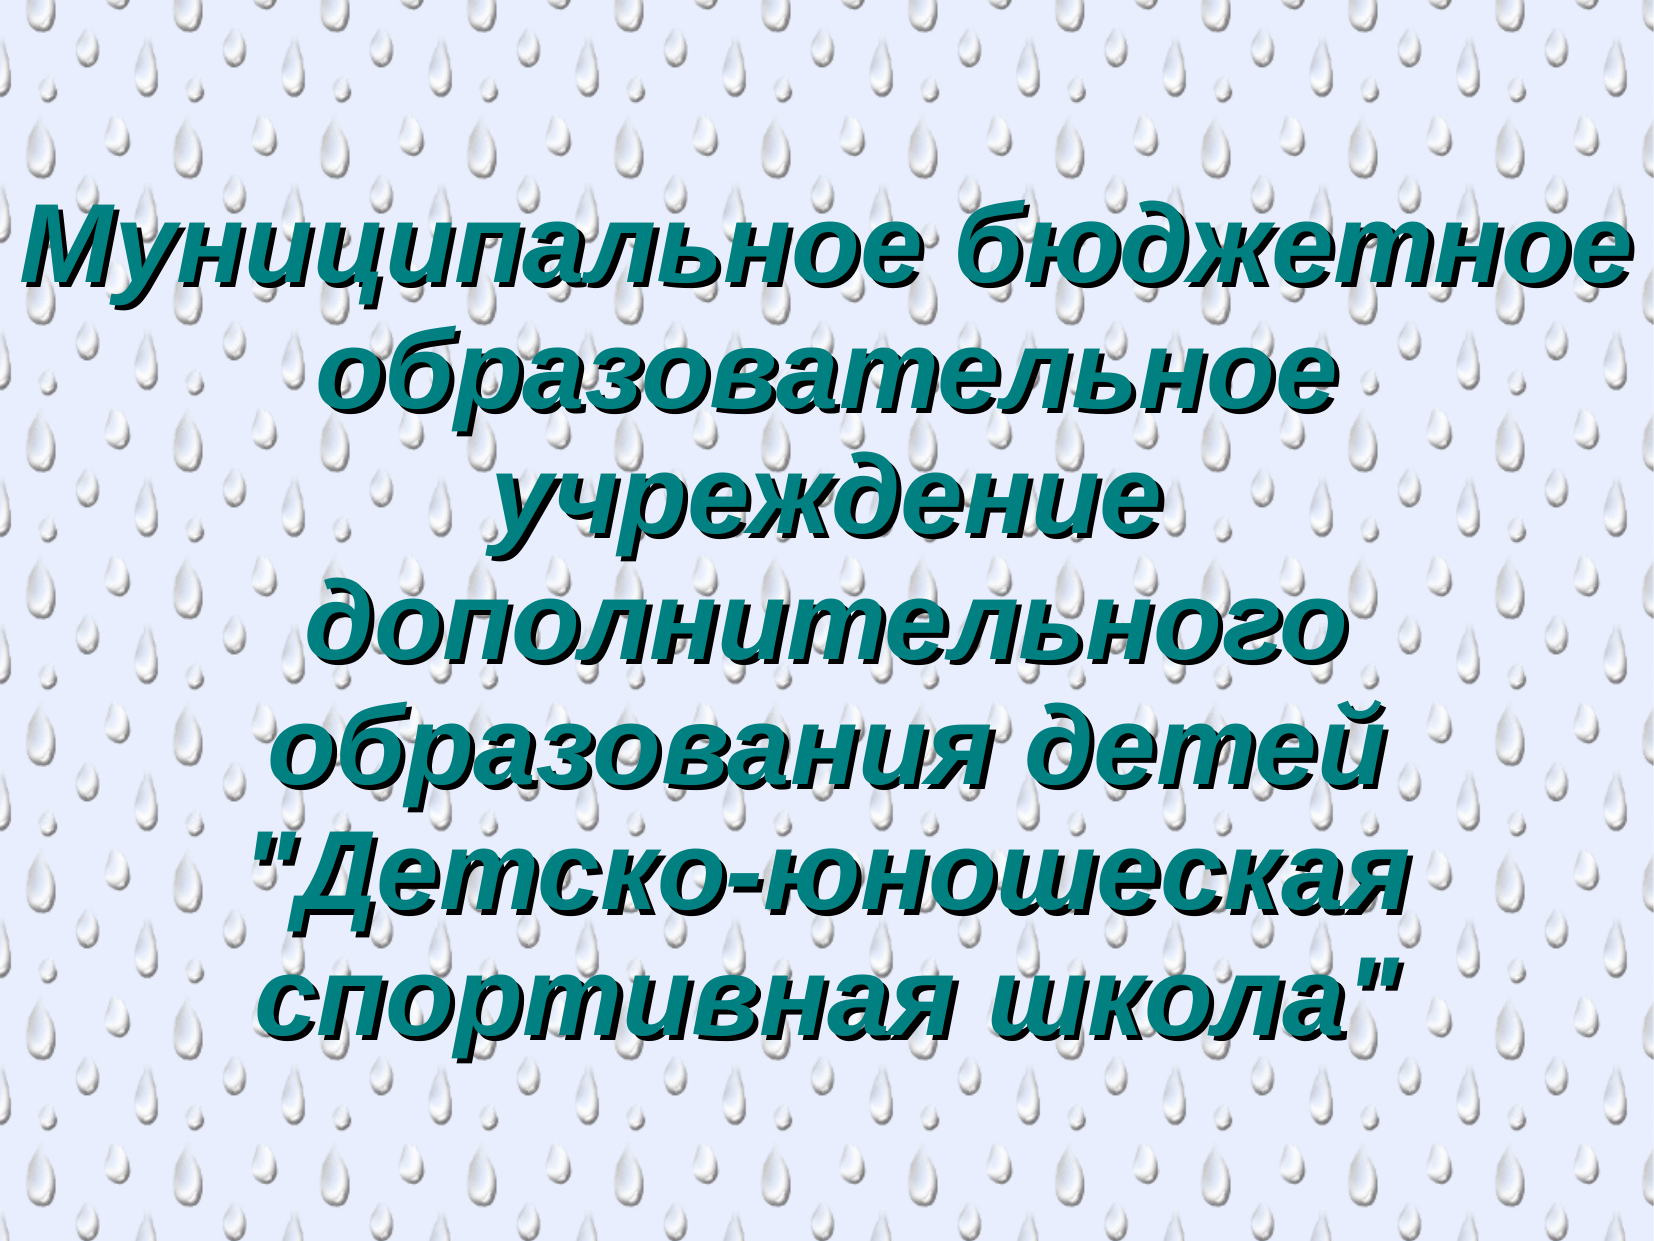

# Муниципальное бюджетное образовательное учреждение дополнительного образования детей "Детско-юношеская спортивная школа"